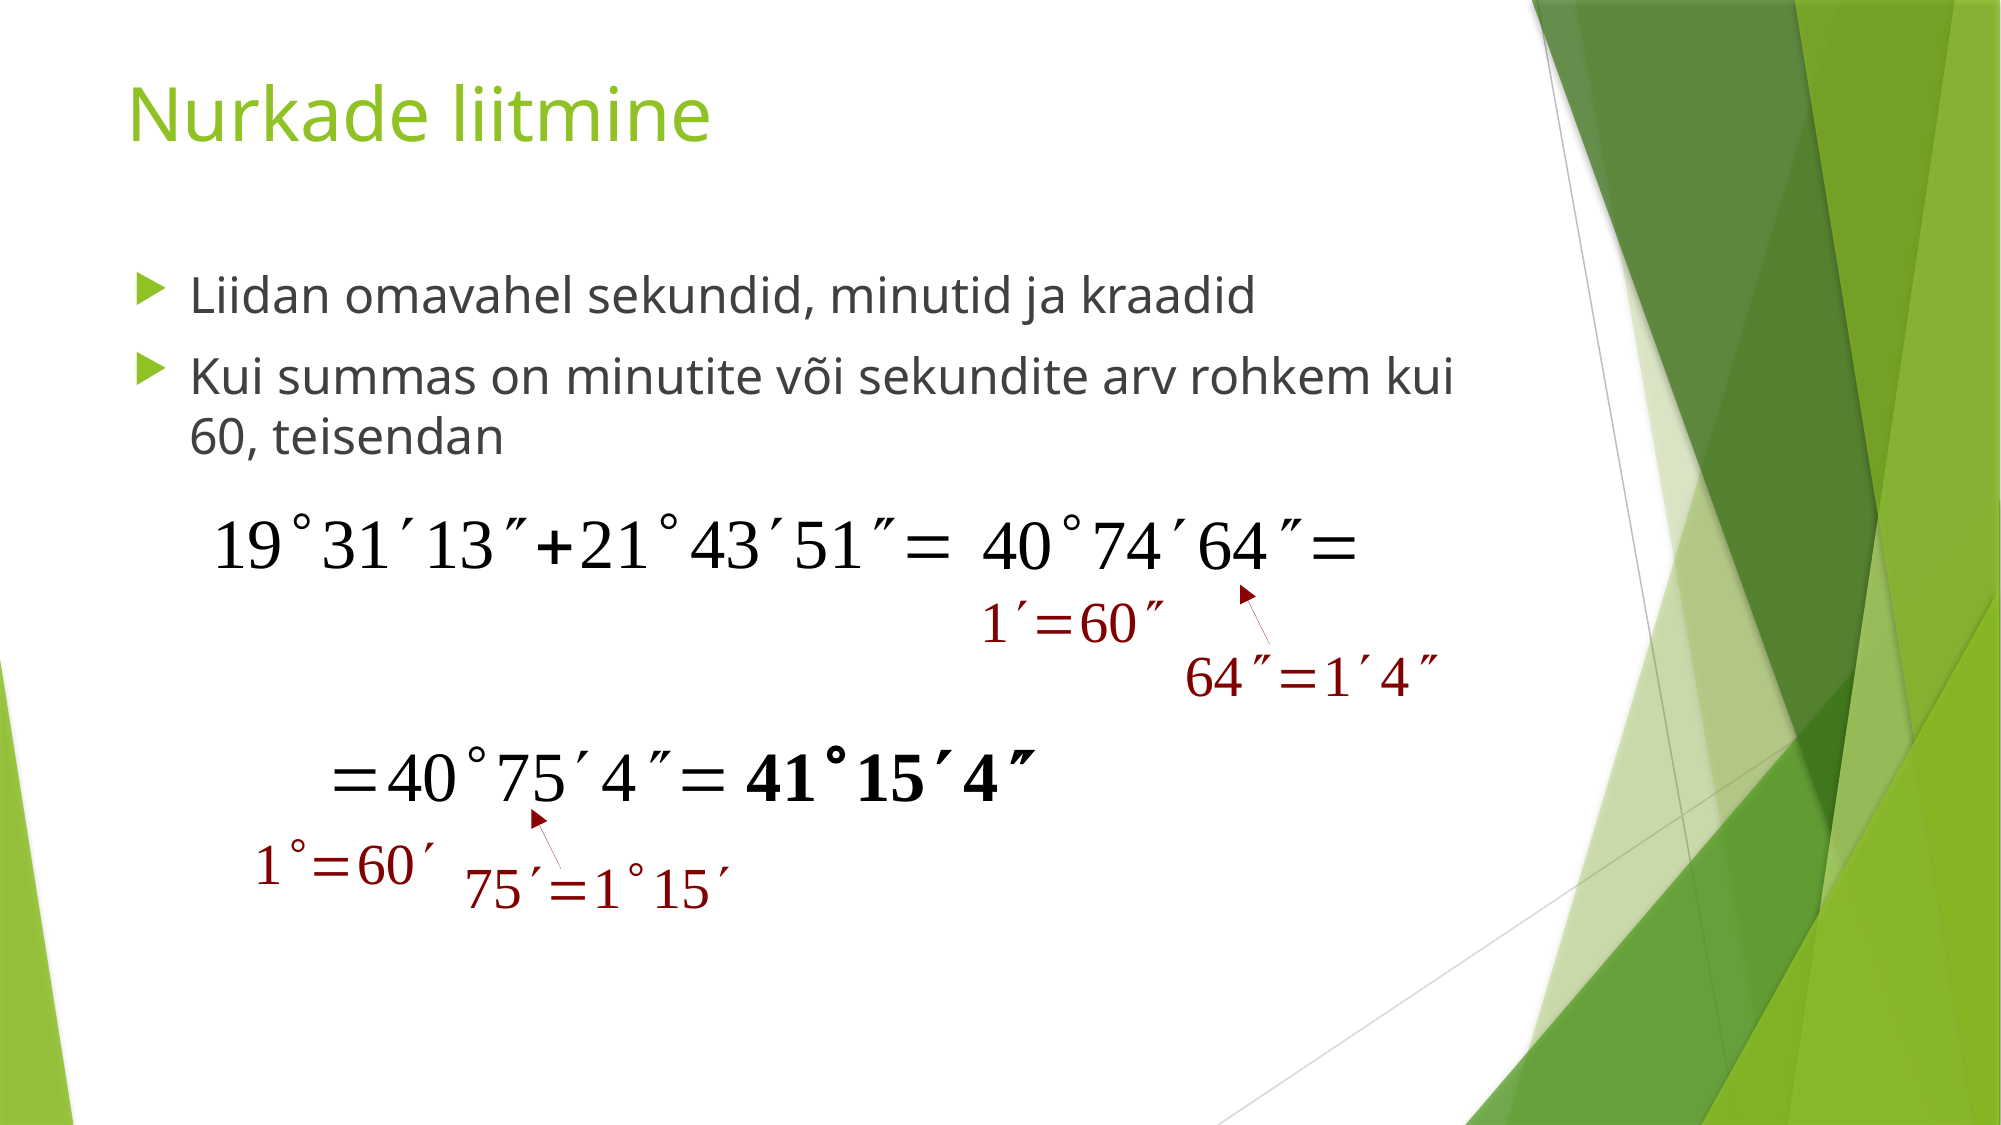

# Nurkade liitmine
Liidan omavahel sekundid, minutid ja kraadid
Kui summas on minutite või sekundite arv rohkem kui 60, teisendan